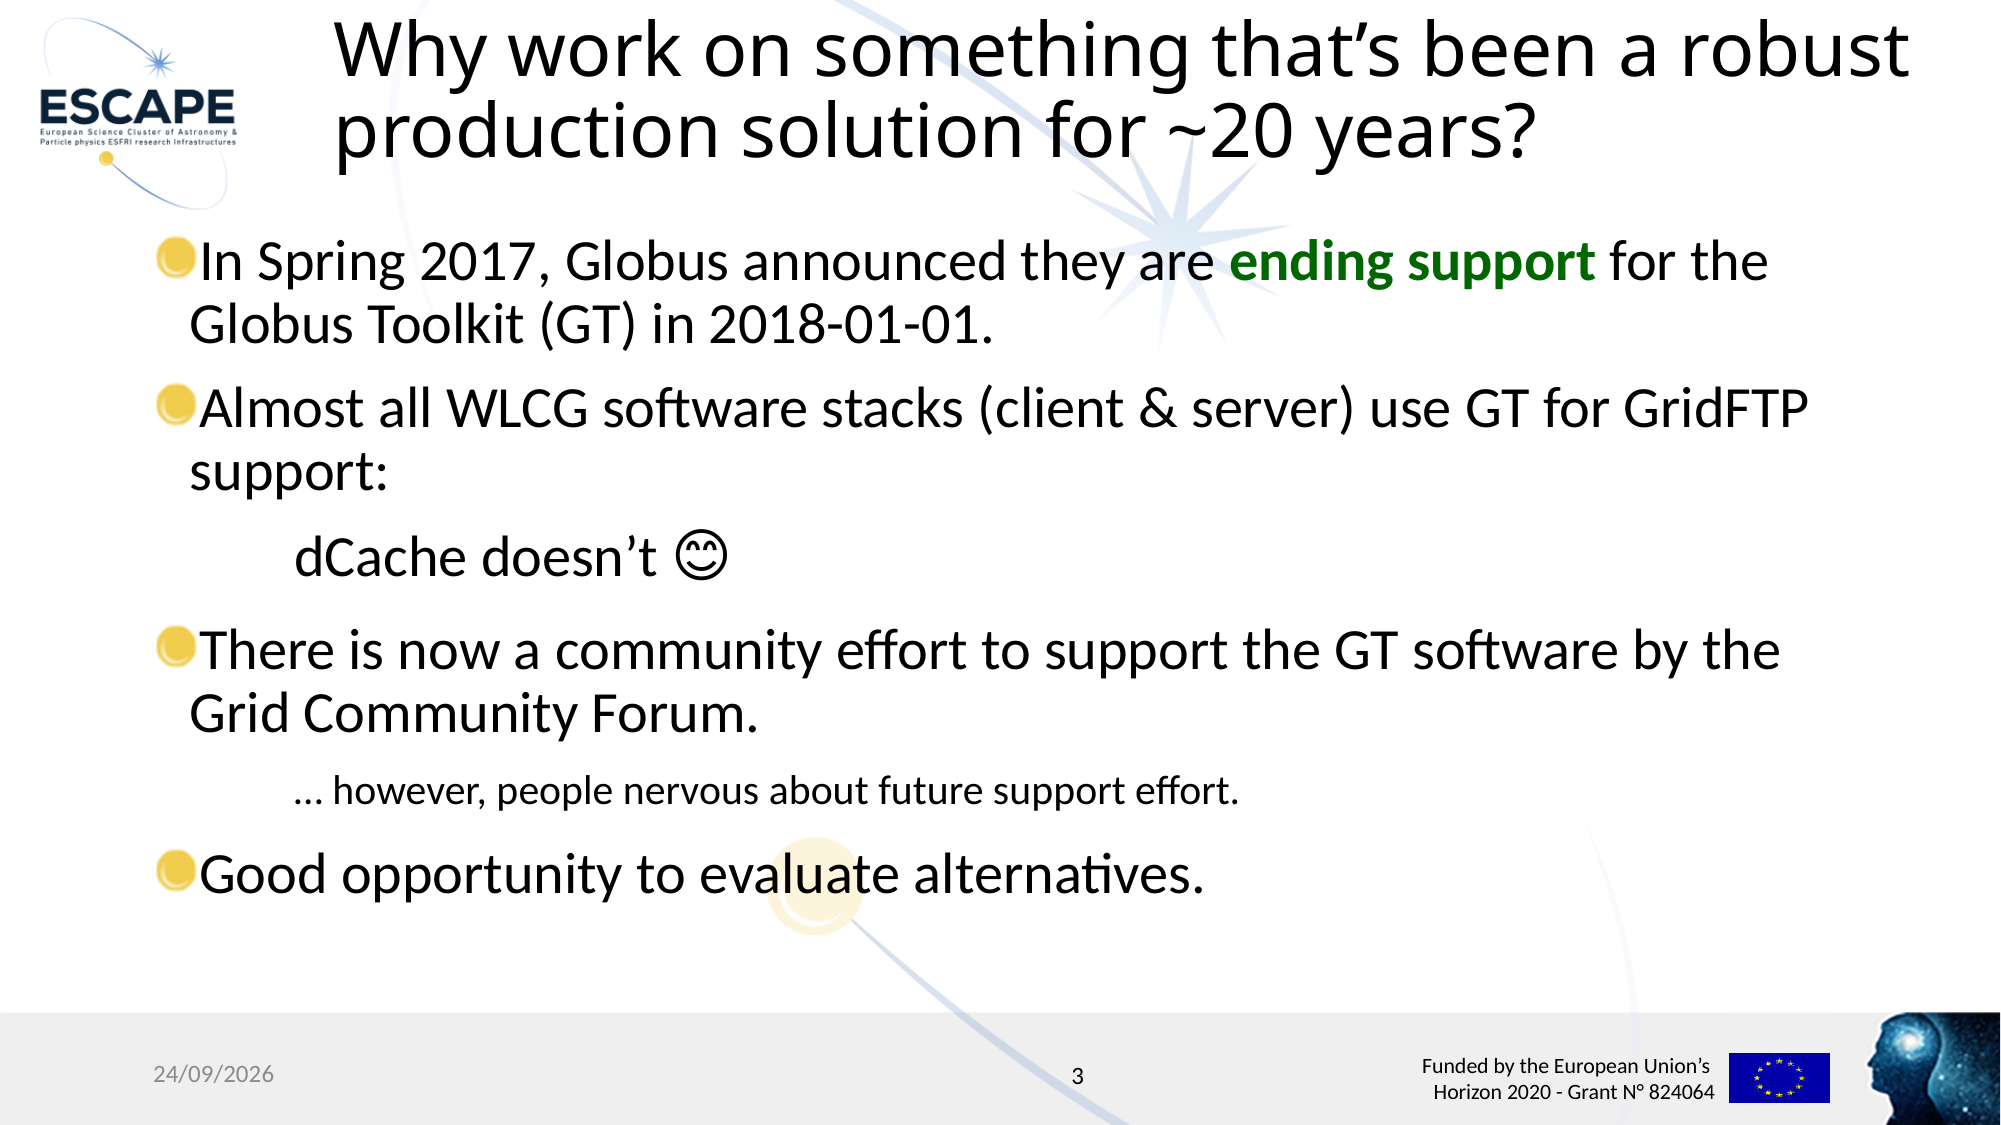

# Why work on something that’s been a robust production solution for ~20 years?
In Spring 2017, Globus announced they are ending support for the Globus Toolkit (GT) in 2018-01-01.
Almost all WLCG software stacks (client & server) use GT for GridFTP support:
dCache doesn’t 😊
There is now a community effort to support the GT software by the Grid Community Forum.
… however, people nervous about future support effort.
Good opportunity to evaluate alternatives.